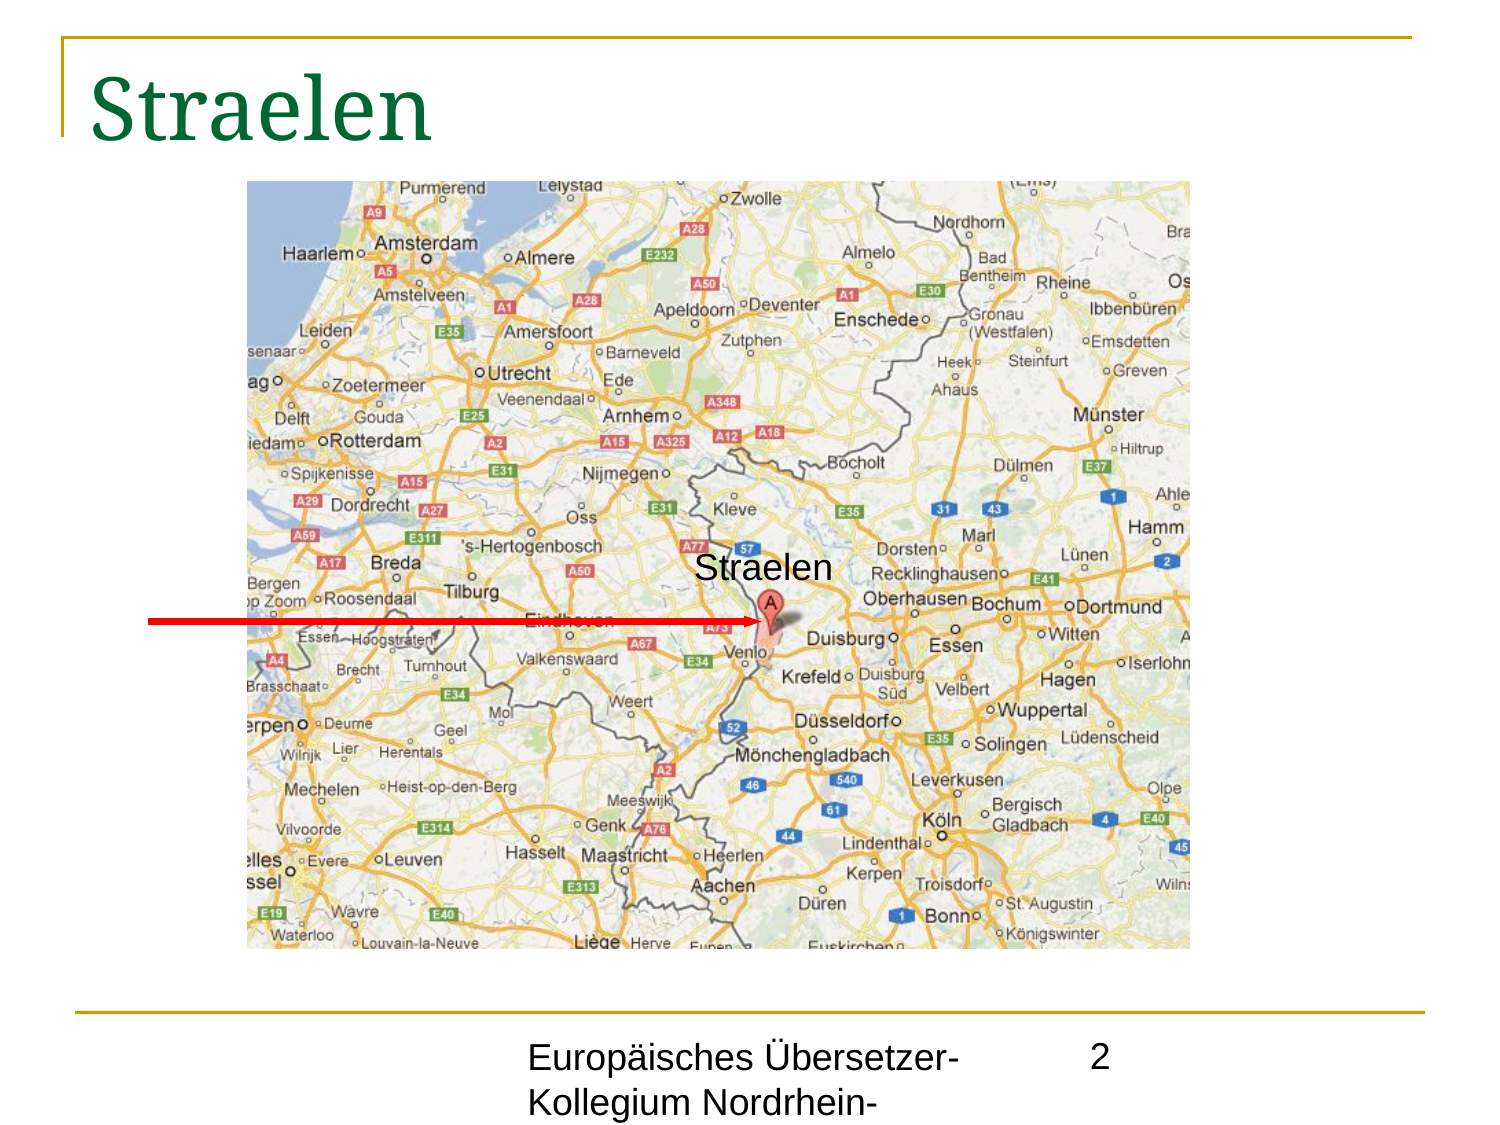

# Straelen
Straelen
Europäisches Übersetzer-Kollegium Nordrhein-Westfalen in Straelen